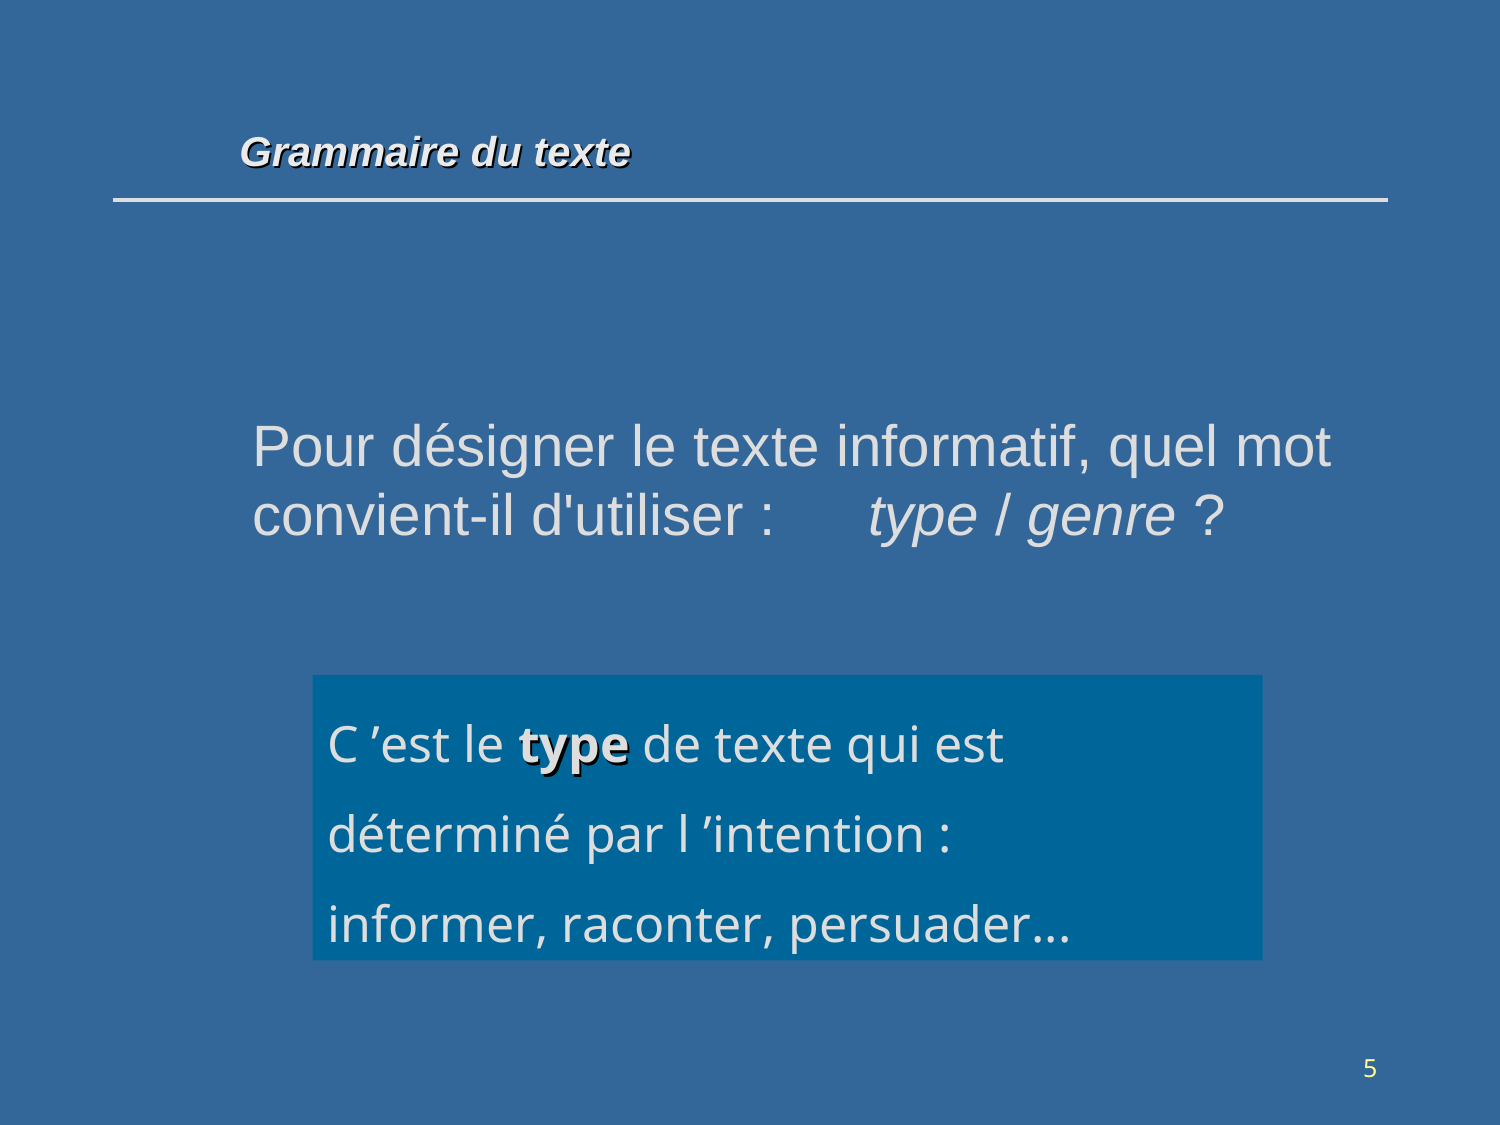

Grammaire du texte
Pour désigner le texte informatif, quel mot convient-il d'utiliser :	 type / genre ?
C ’est le type de texte qui est déterminé par l ’intention :
informer, raconter, persuader...
5